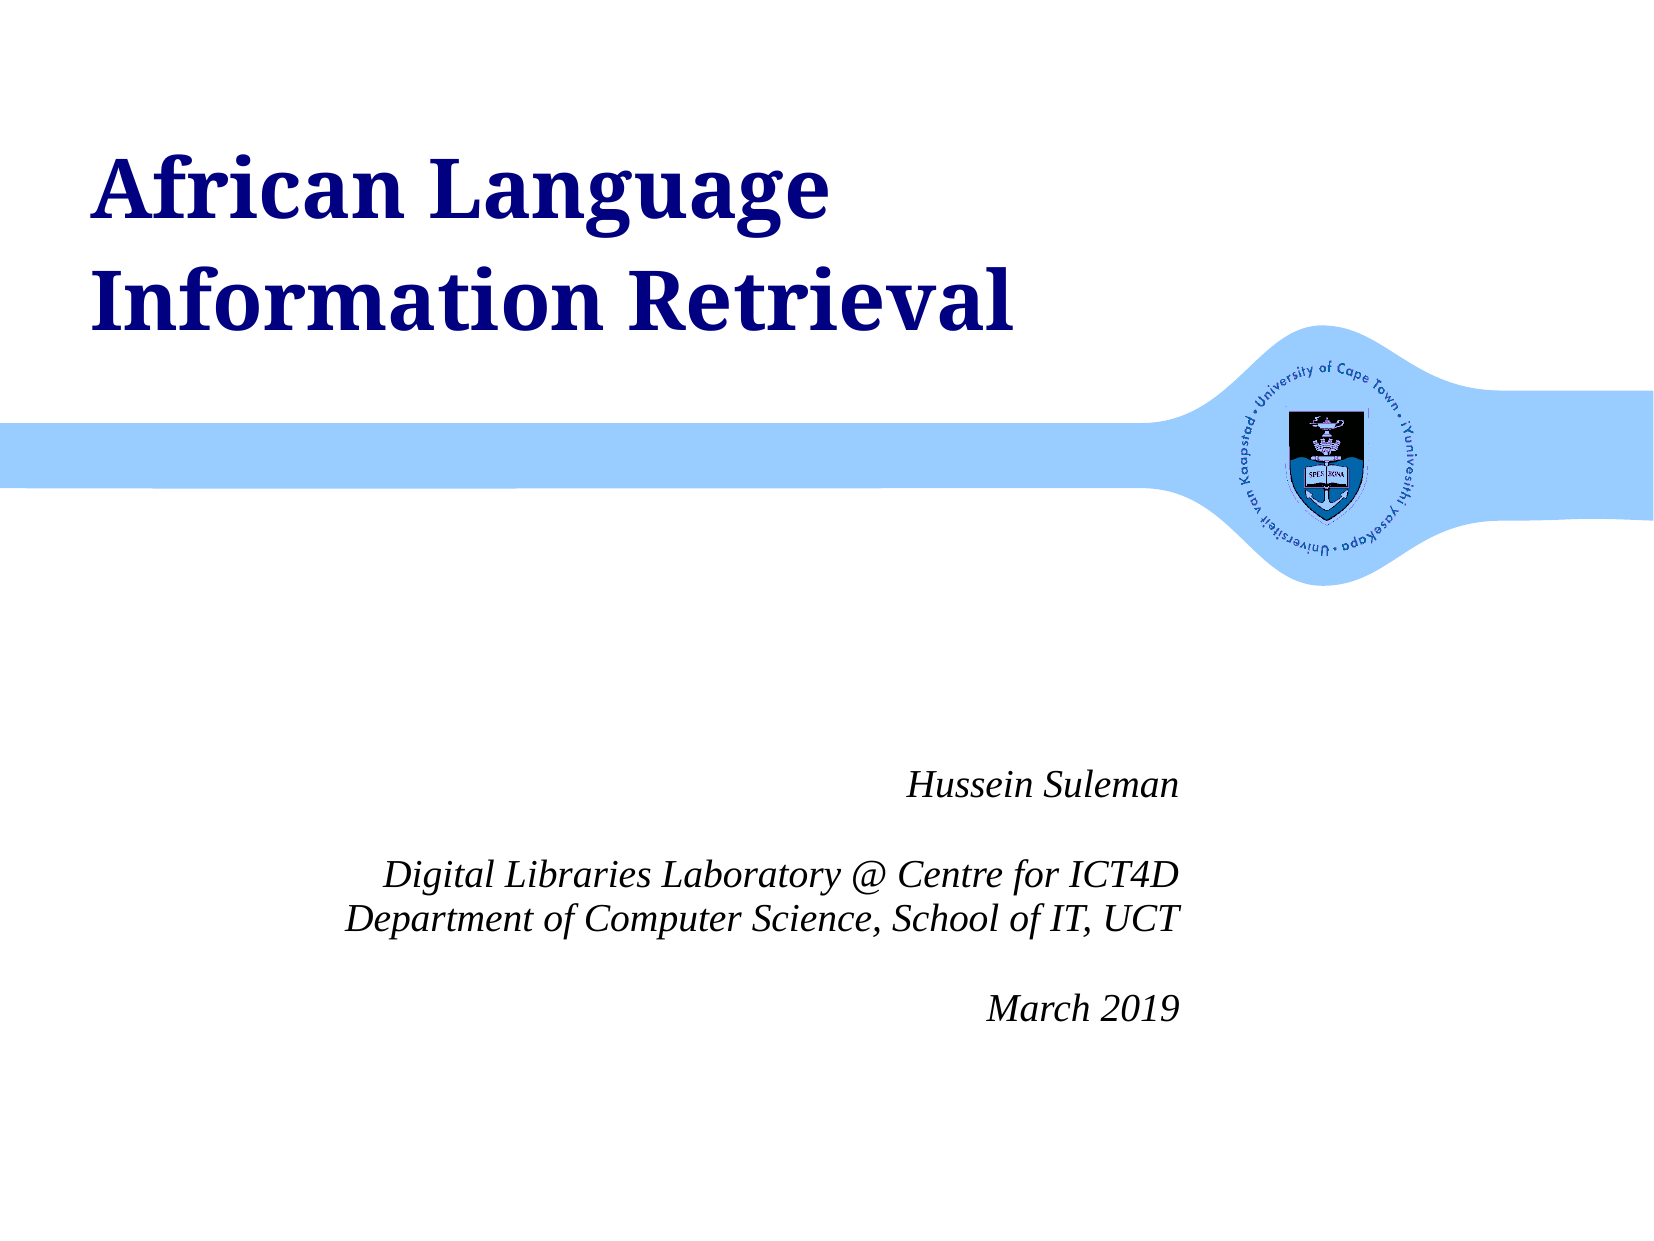

# African Language Information Retrieval
Hussein Suleman
Digital Libraries Laboratory @ Centre for ICT4D
Department of Computer Science, School of IT, UCT
March 2019